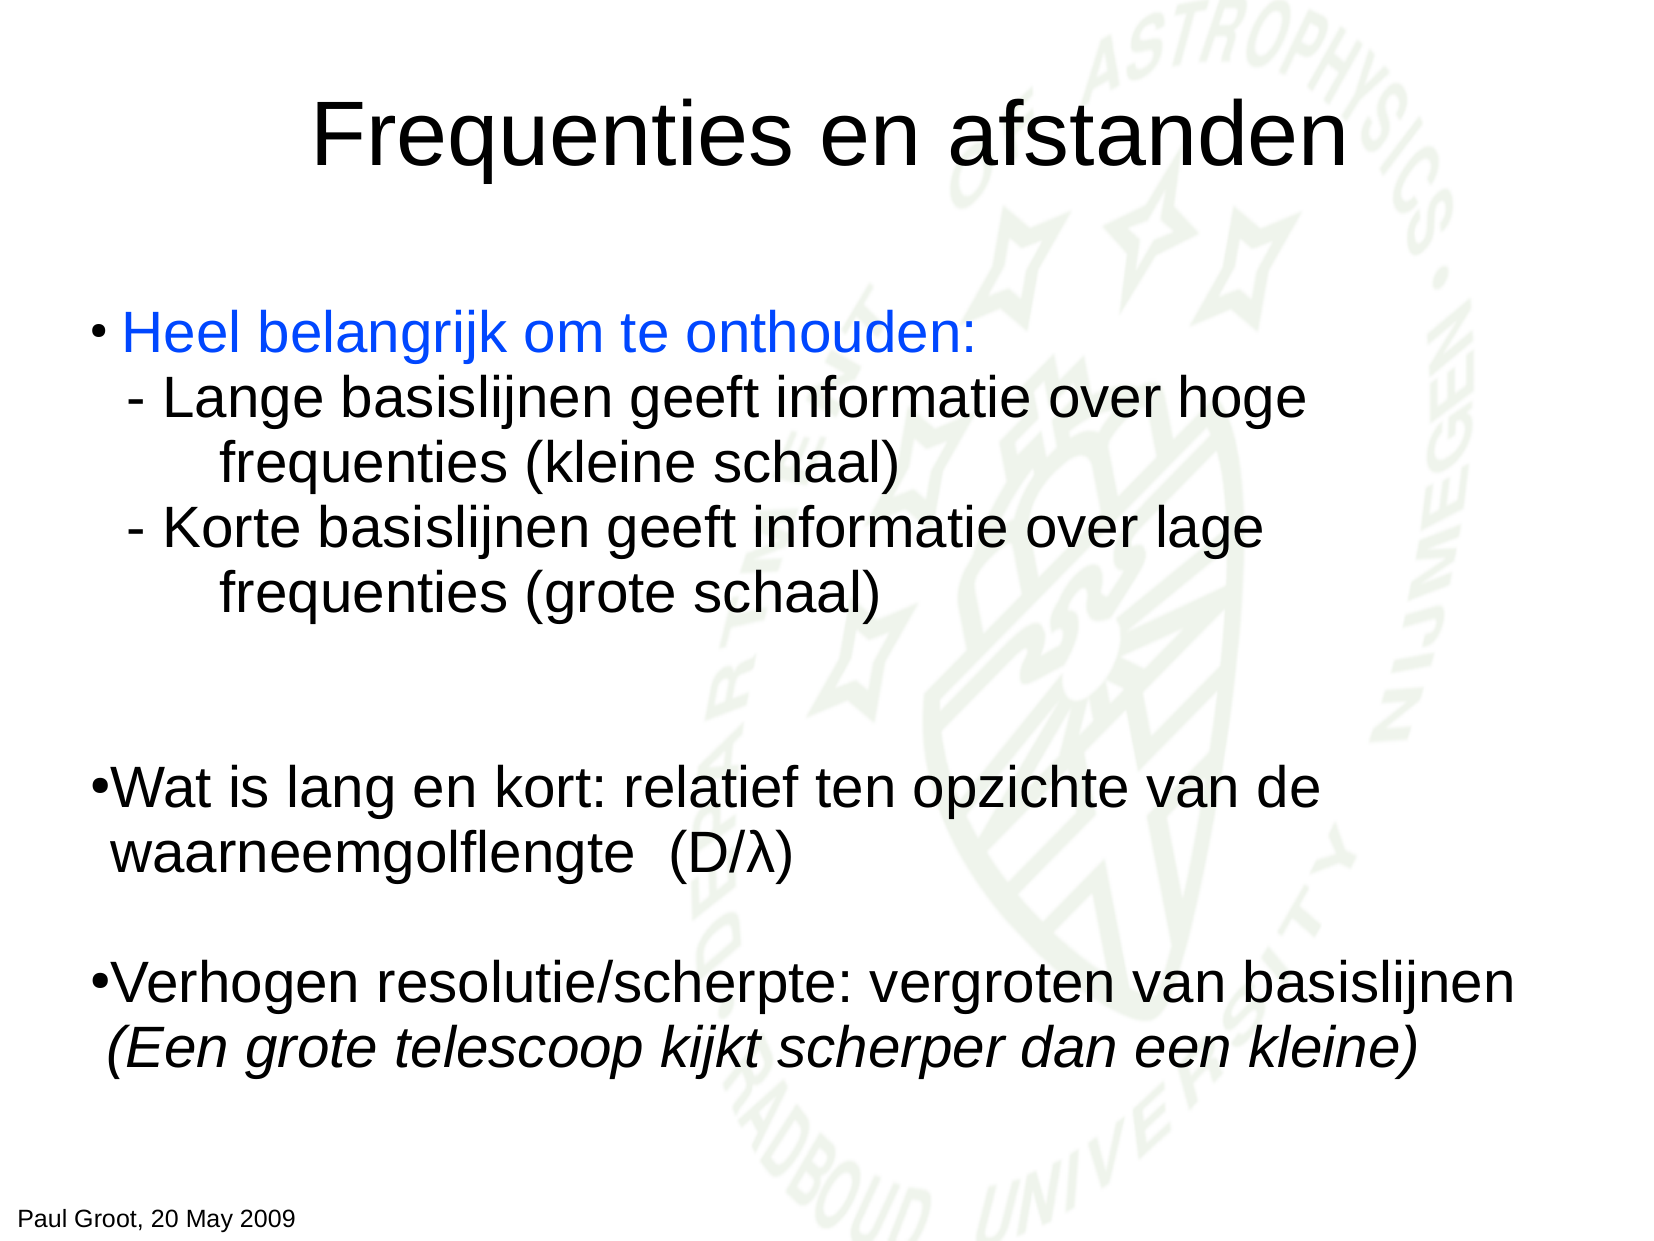

# Frequenties en afstanden
 Heel belangrijk om te onthouden:
 - Lange basislijnen geeft informatie over hoge
 frequenties (kleine schaal)
 - Korte basislijnen geeft informatie over lage
 frequenties (grote schaal)
Wat is lang en kort: relatief ten opzichte van de
waarneemgolflengte (D/λ)
Verhogen resolutie/scherpte: vergroten van basislijnen
 (Een grote telescoop kijkt scherper dan een kleine)
Paul Groot, 20 May 2009